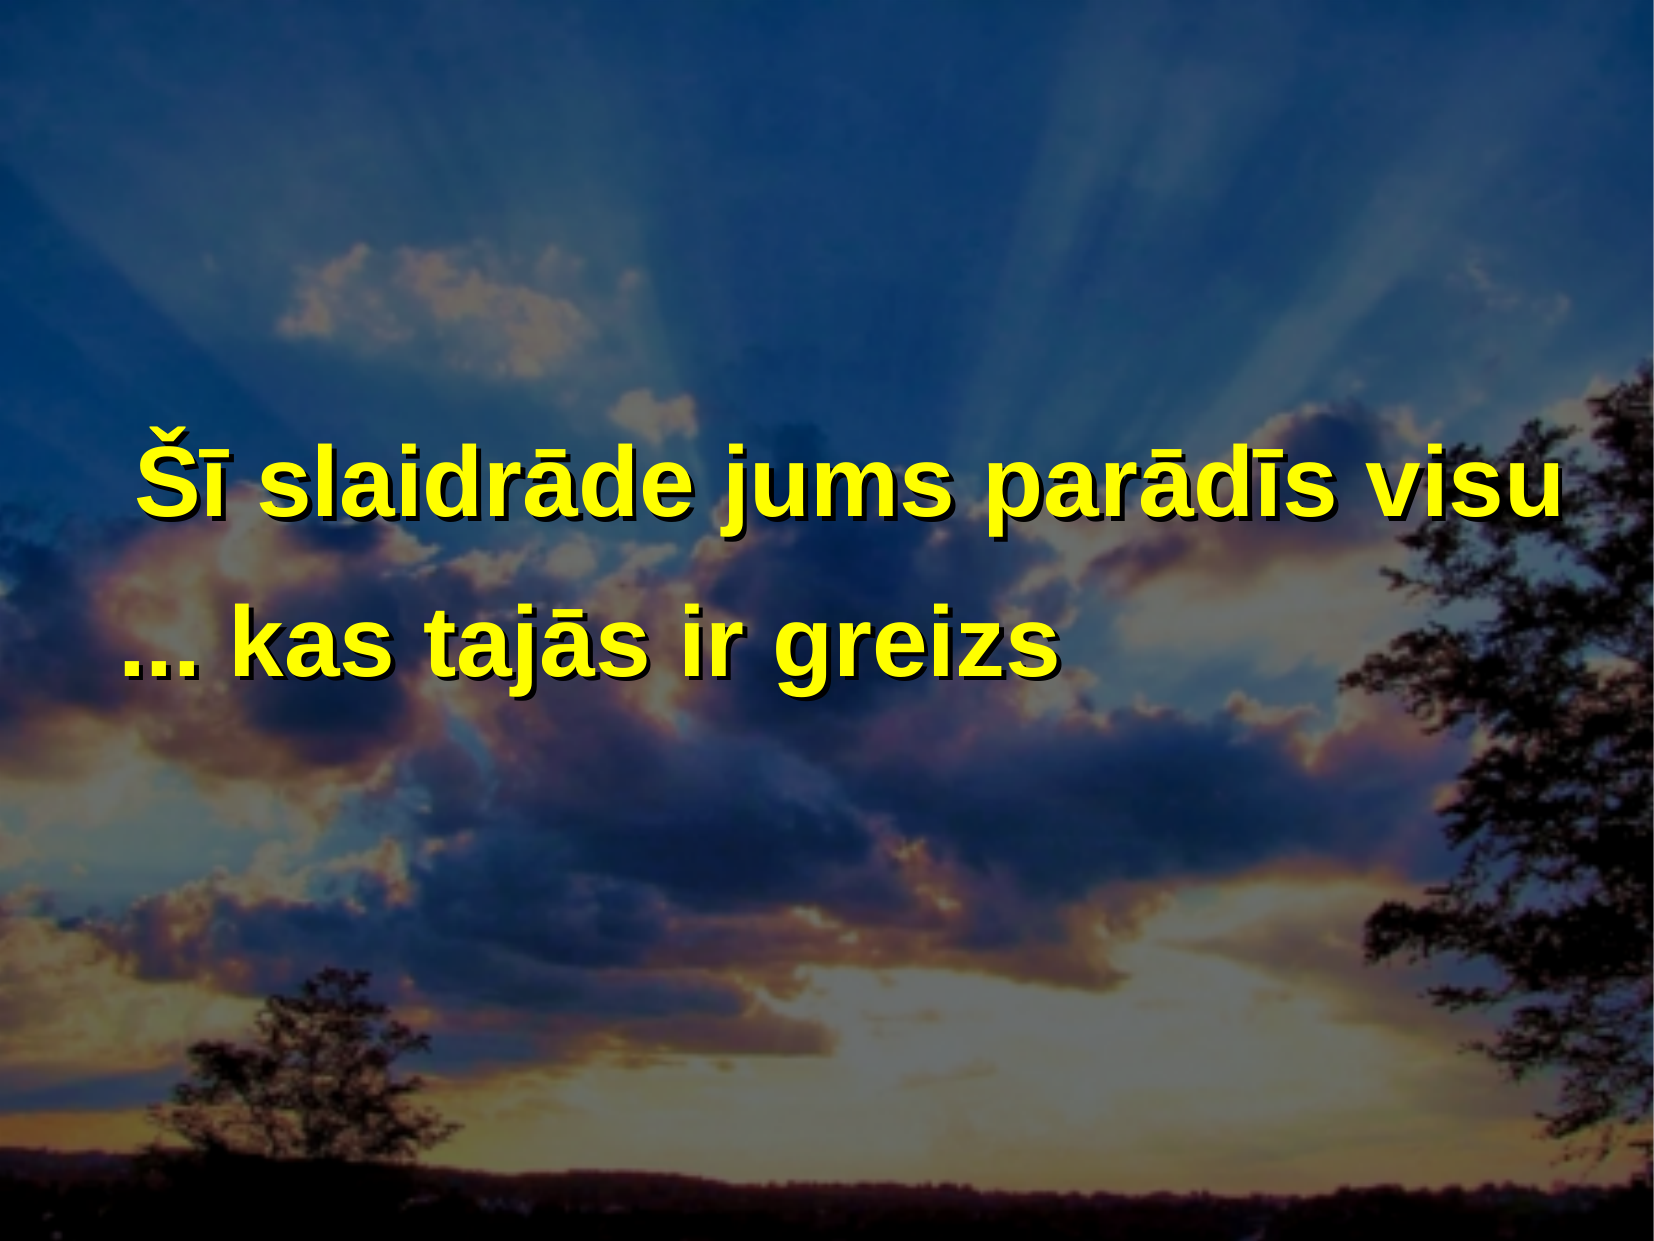

# Šī slaidrāde jums parādīs visu
... kas tajās ir greizs